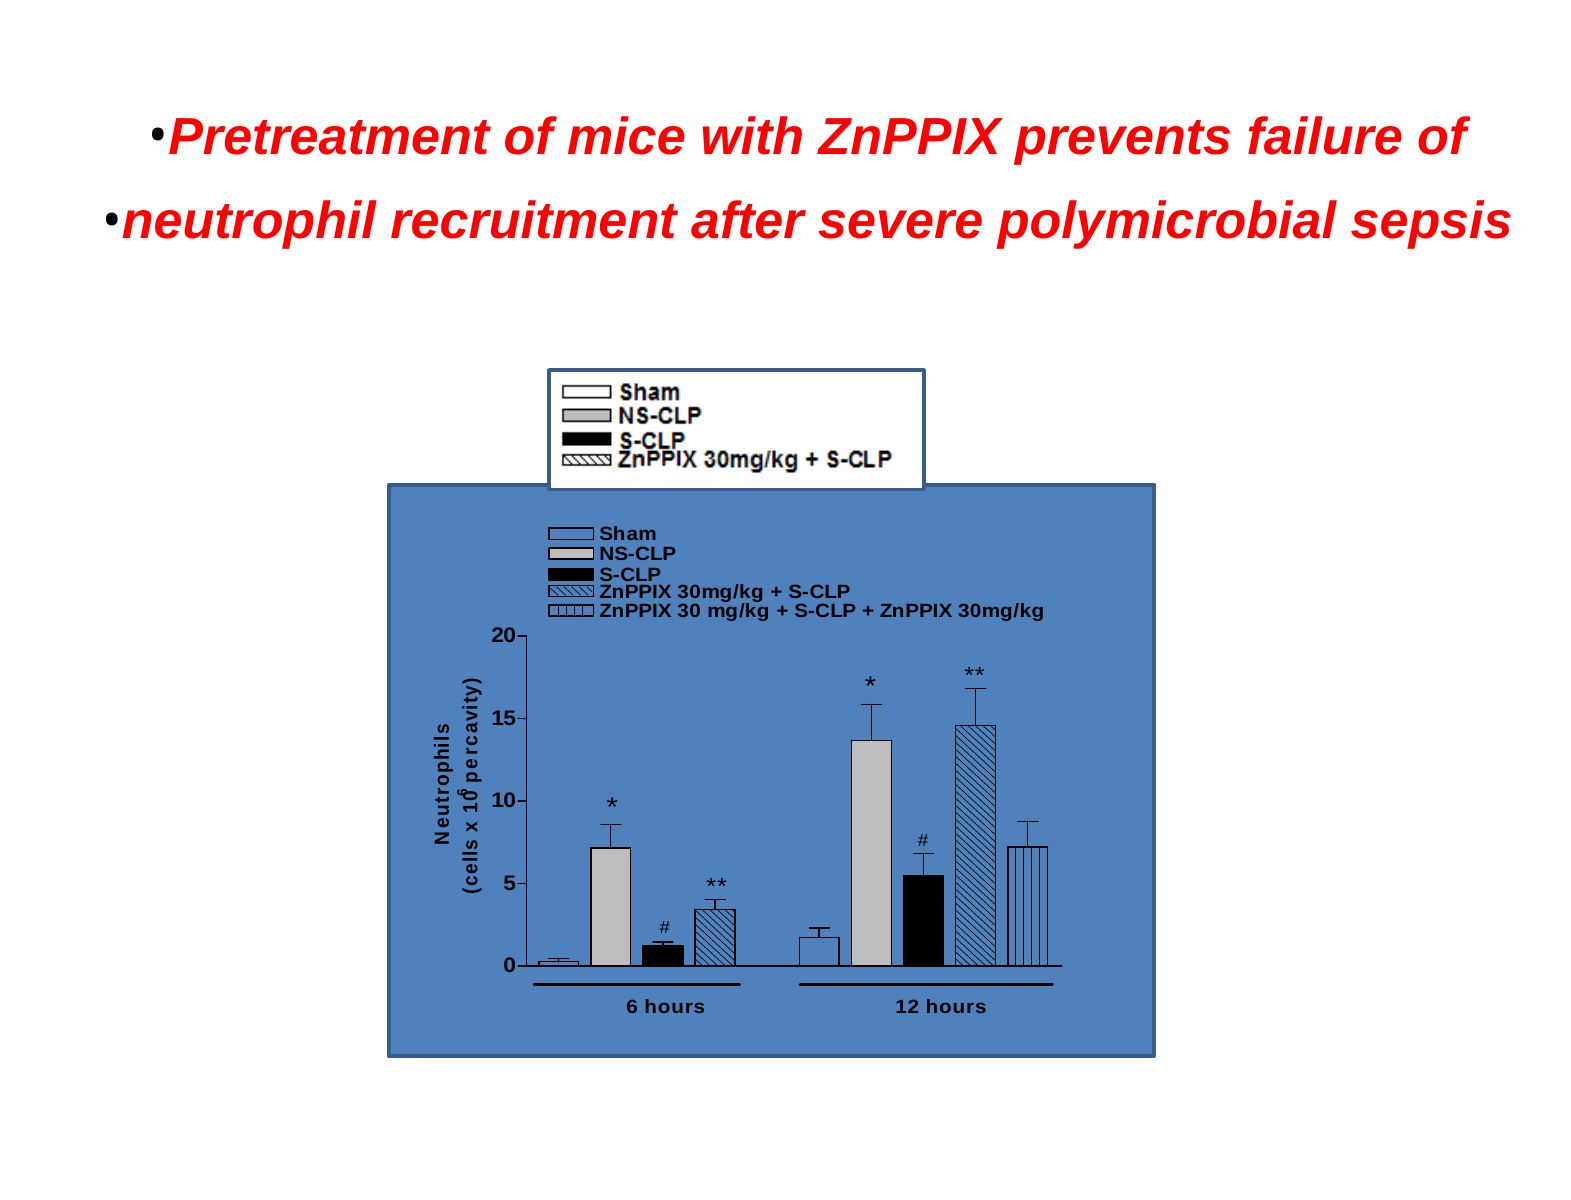

Pretreatment of mice with ZnPPIX prevents failure of
neutrophil recruitment after severe polymicrobial sepsis